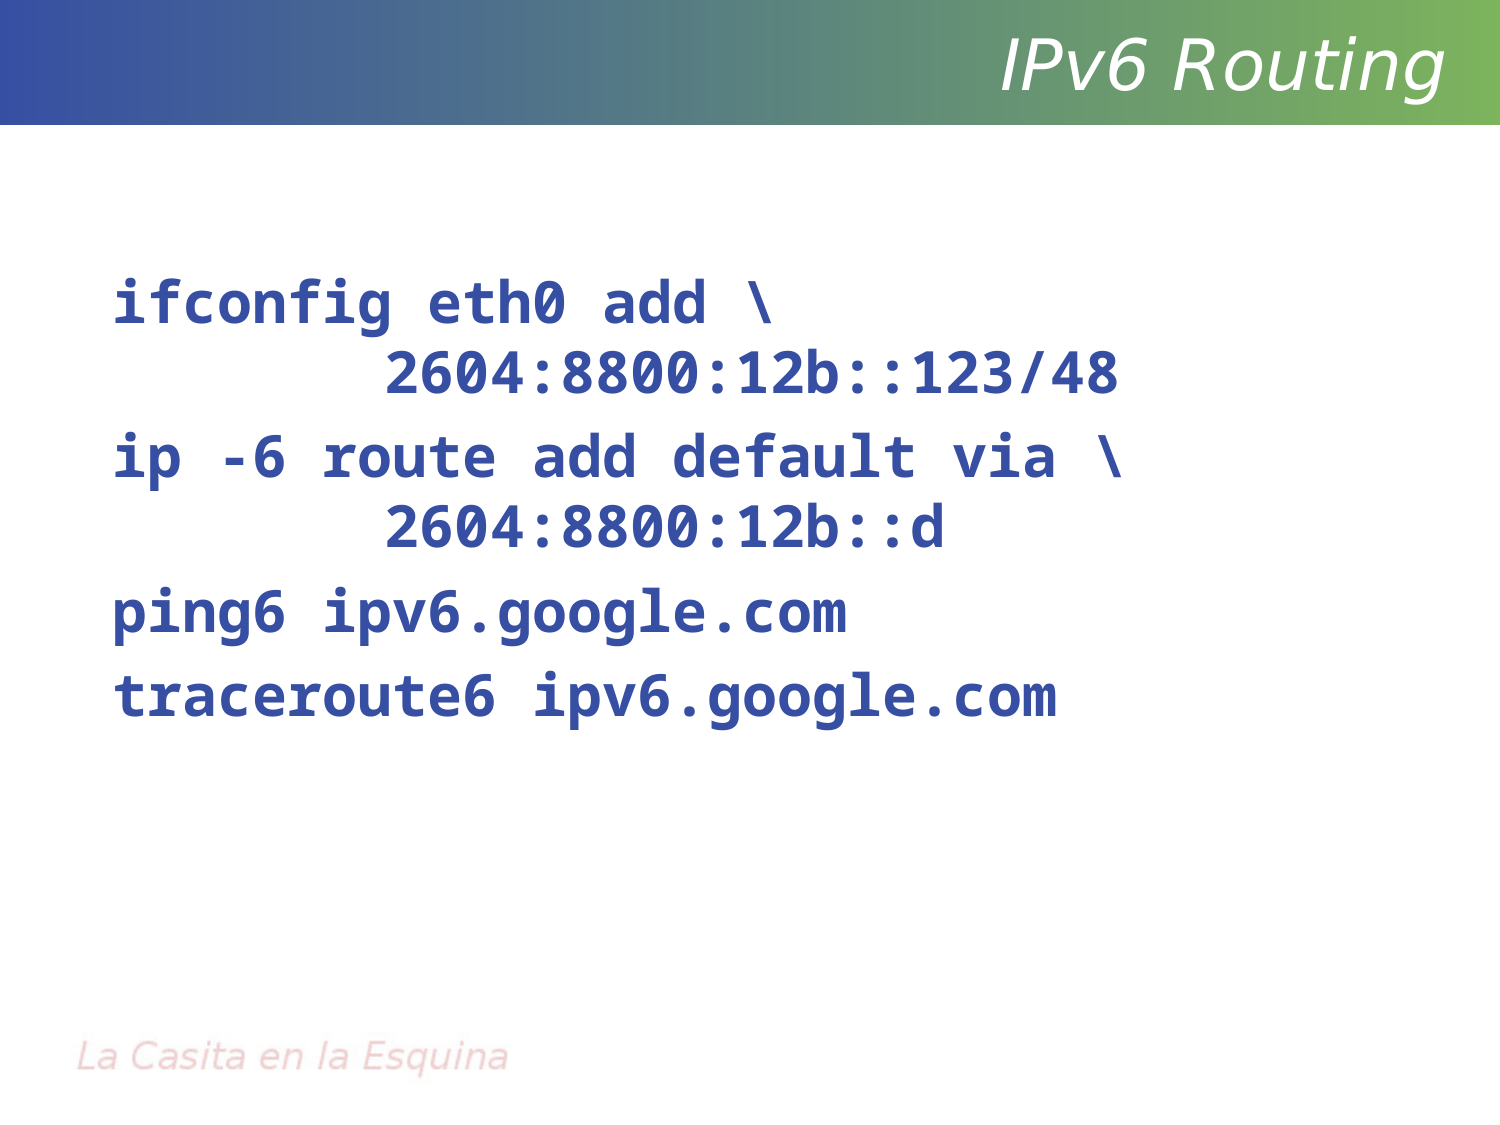

# IPv6 Routing
ifconfig eth0 add \
		2604:8800:12b::123/48
ip -6 route add default via \
		2604:8800:12b::d
ping6 ipv6.google.com
traceroute6 ipv6.google.com